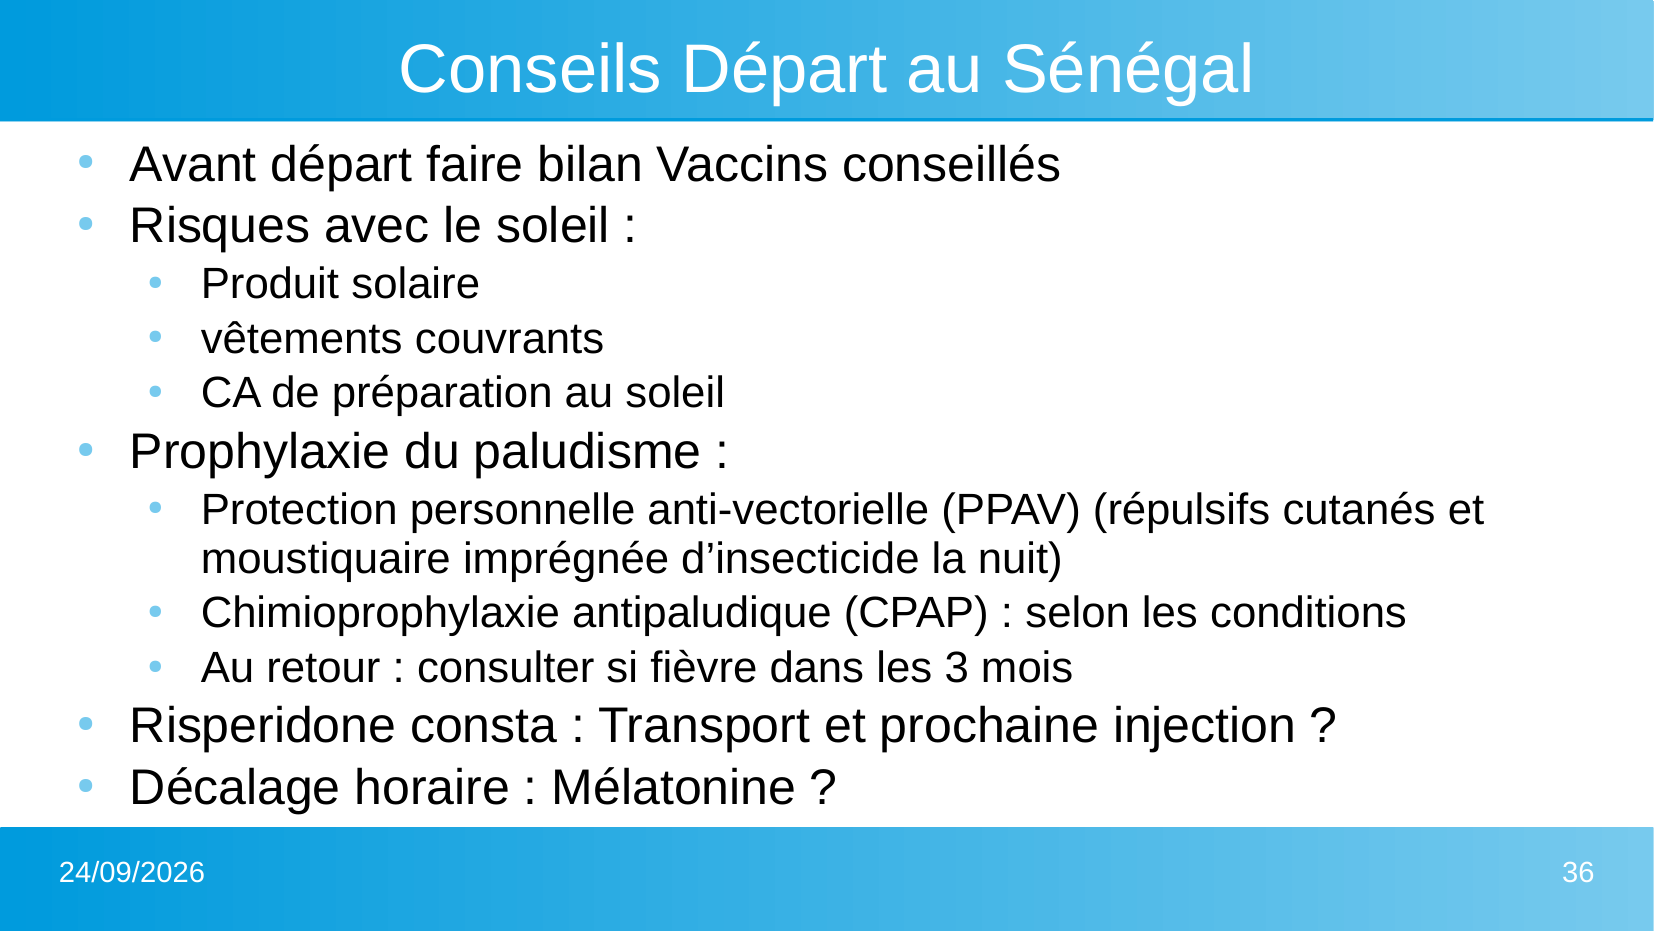

# Conseils Départ au Sénégal
Avant départ faire bilan Vaccins conseillés
Risques avec le soleil :
Produit solaire
vêtements couvrants
CA de préparation au soleil
Prophylaxie du paludisme :
Protection personnelle anti-vectorielle (PPAV) (répulsifs cutanés et moustiquaire imprégnée d’insecticide la nuit)
Chimioprophylaxie antipaludique (CPAP) : selon les conditions
Au retour : consulter si fièvre dans les 3 mois
Risperidone consta : Transport et prochaine injection ?
Décalage horaire : Mélatonine ?
36